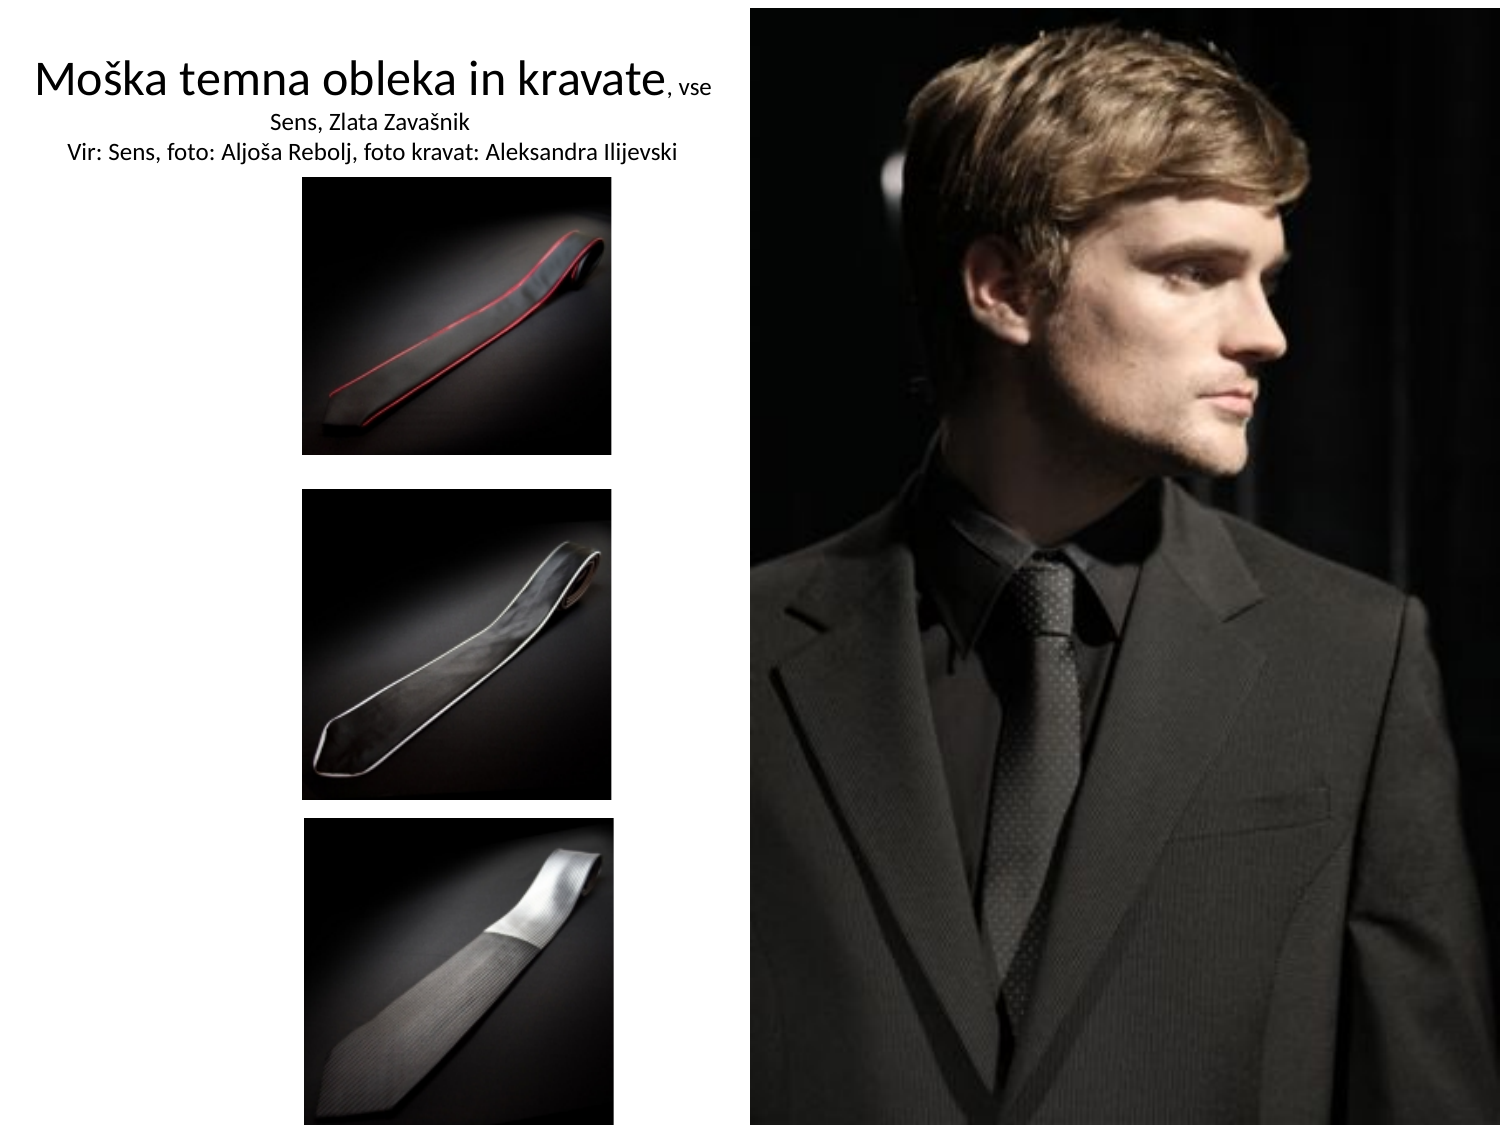

Moška temna obleka in kravate, vse Sens, Zlata Zavašnik
Vir: Sens, foto: Aljoša Rebolj, foto kravat: Aleksandra Ilijevski